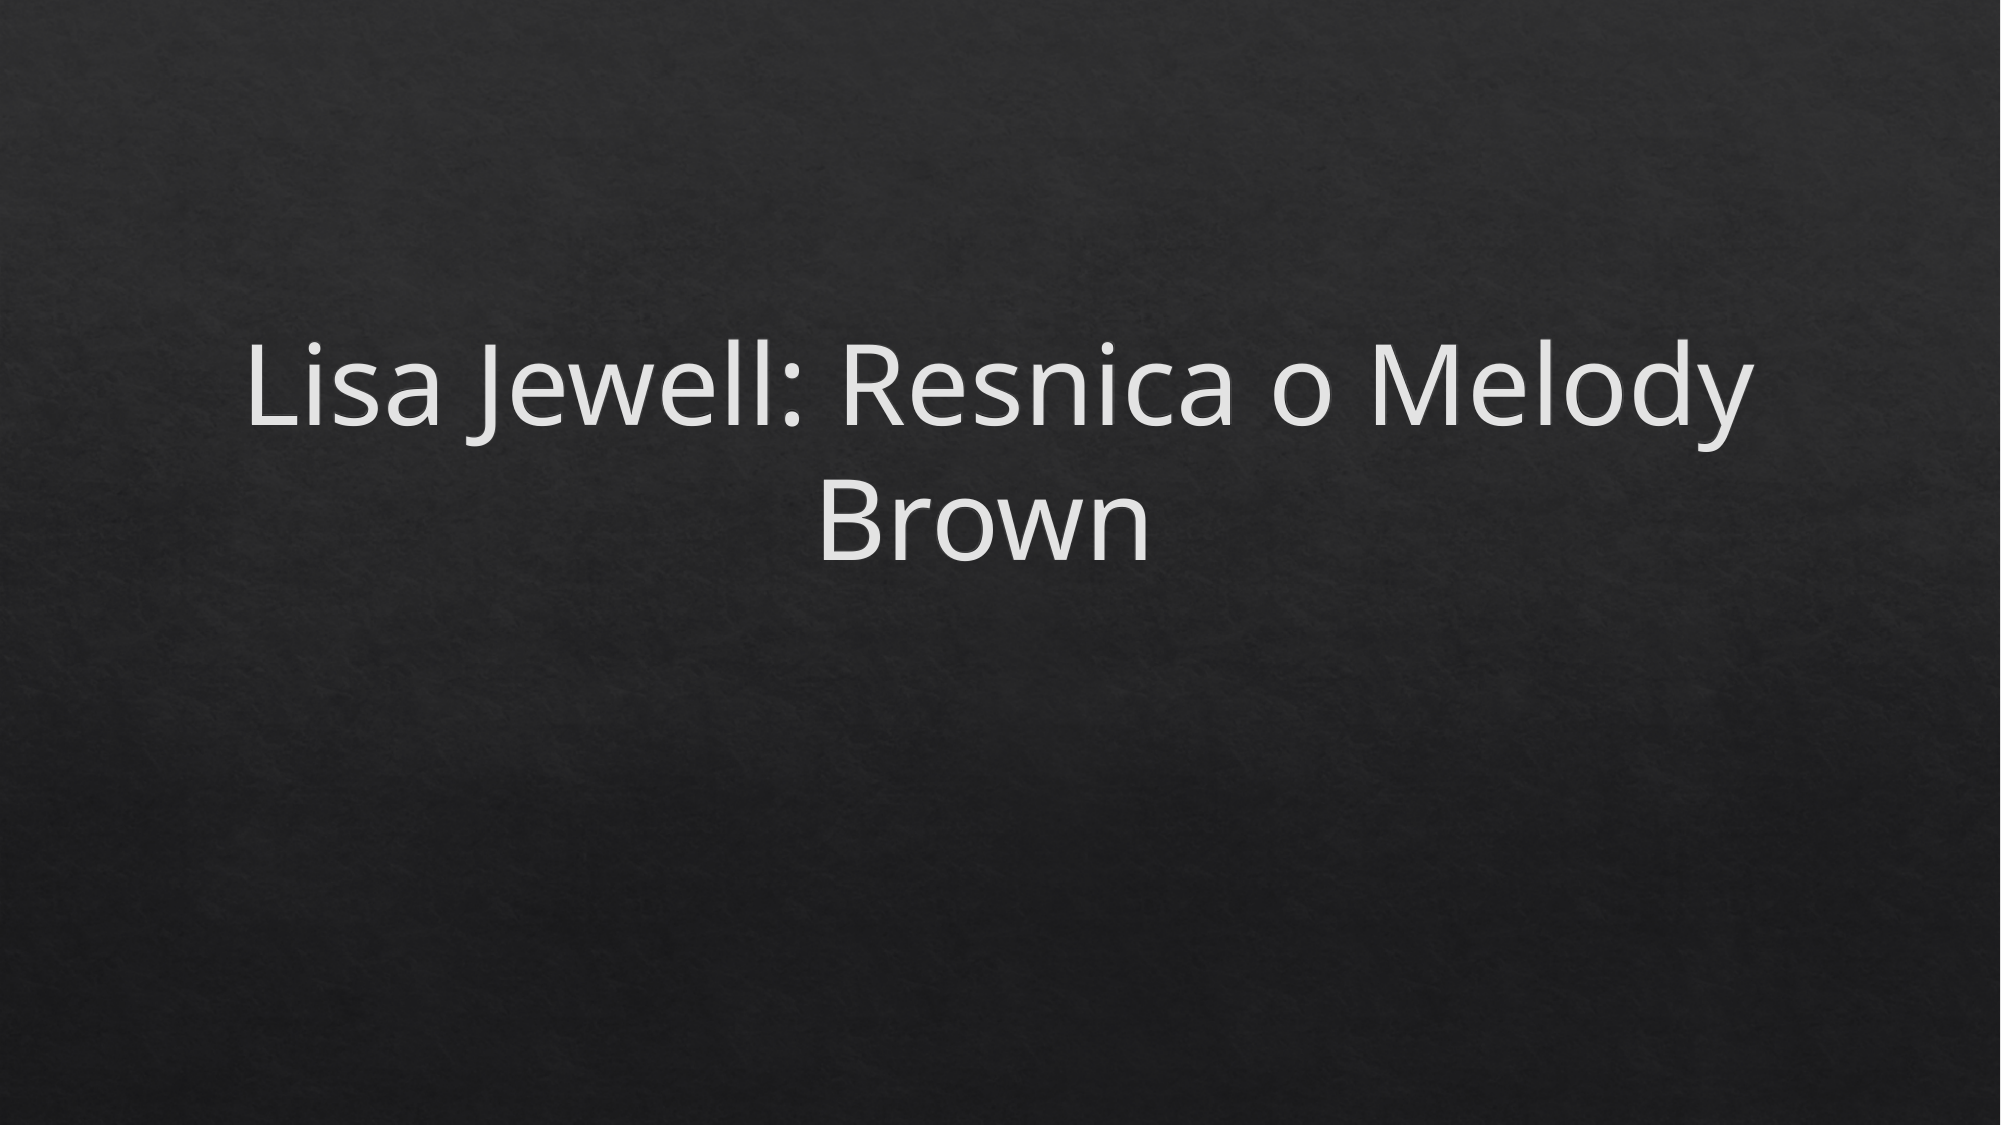

# Lisa Jewell: Resnica o Melody Brown